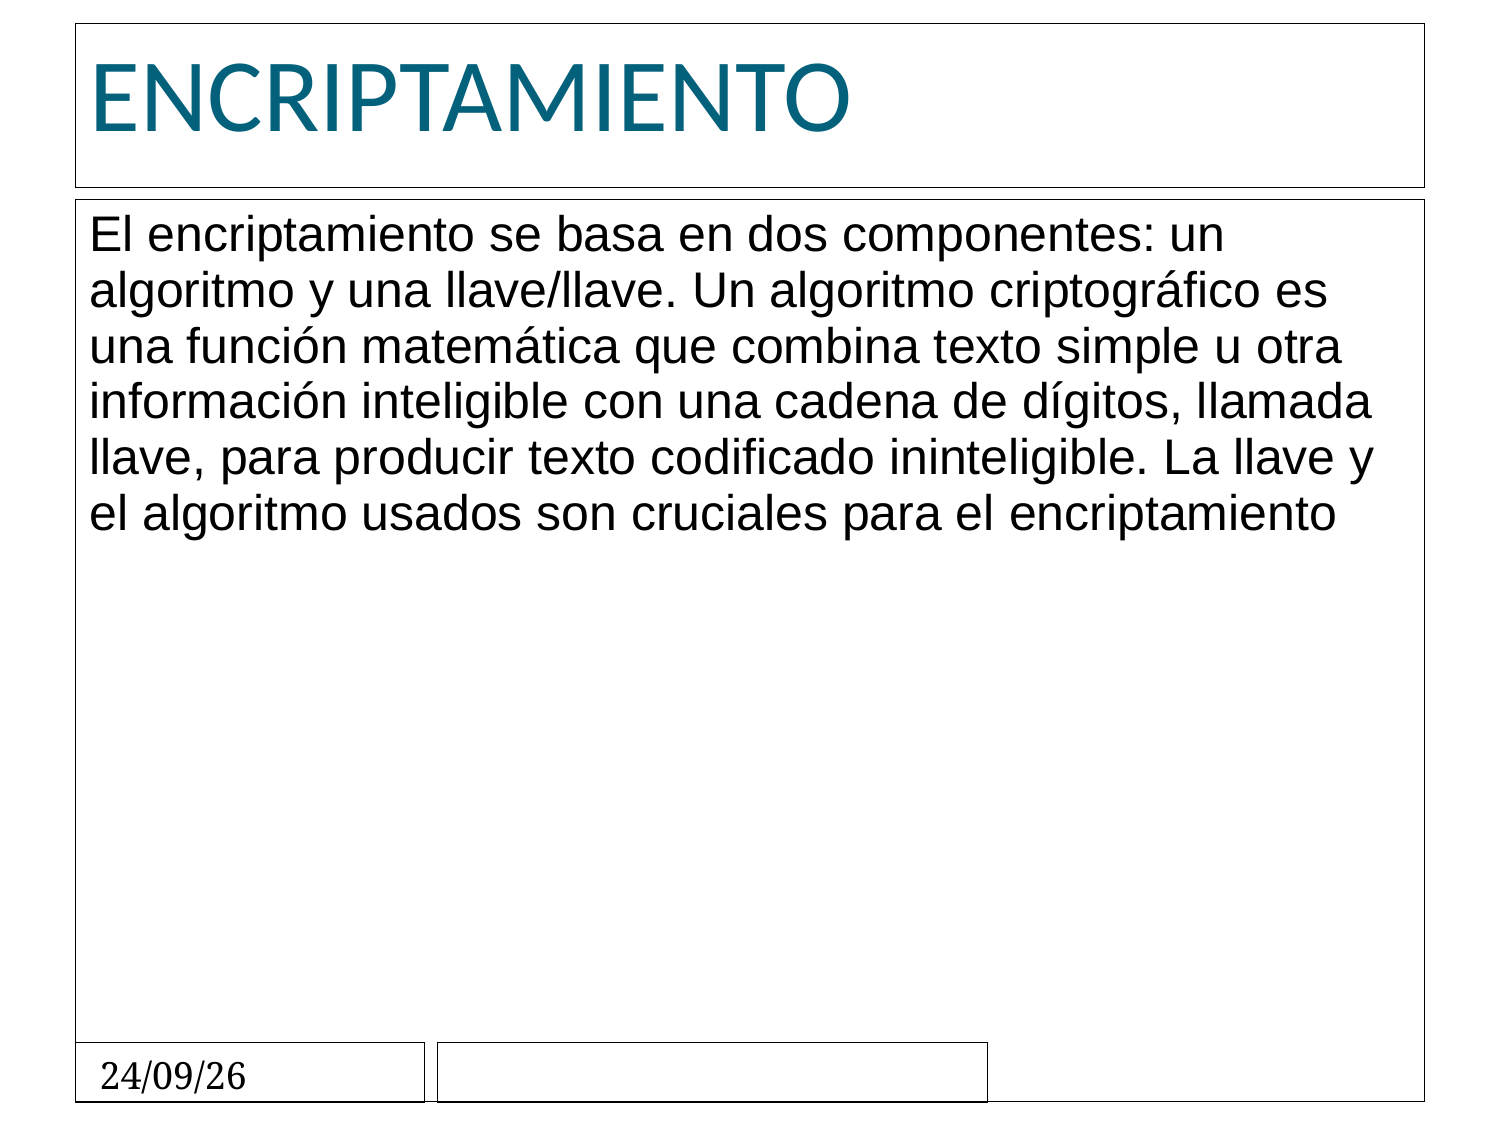

# ENCRIPTAMIENTO
El encriptamiento se basa en dos componentes: un algoritmo y una llave/llave. Un algoritmo criptográfico es una función matemática que combina texto simple u otra información inteligible con una cadena de dígitos, llamada llave, para producir texto codificado ininteligible. La llave y el algoritmo usados son cruciales para el encriptamiento